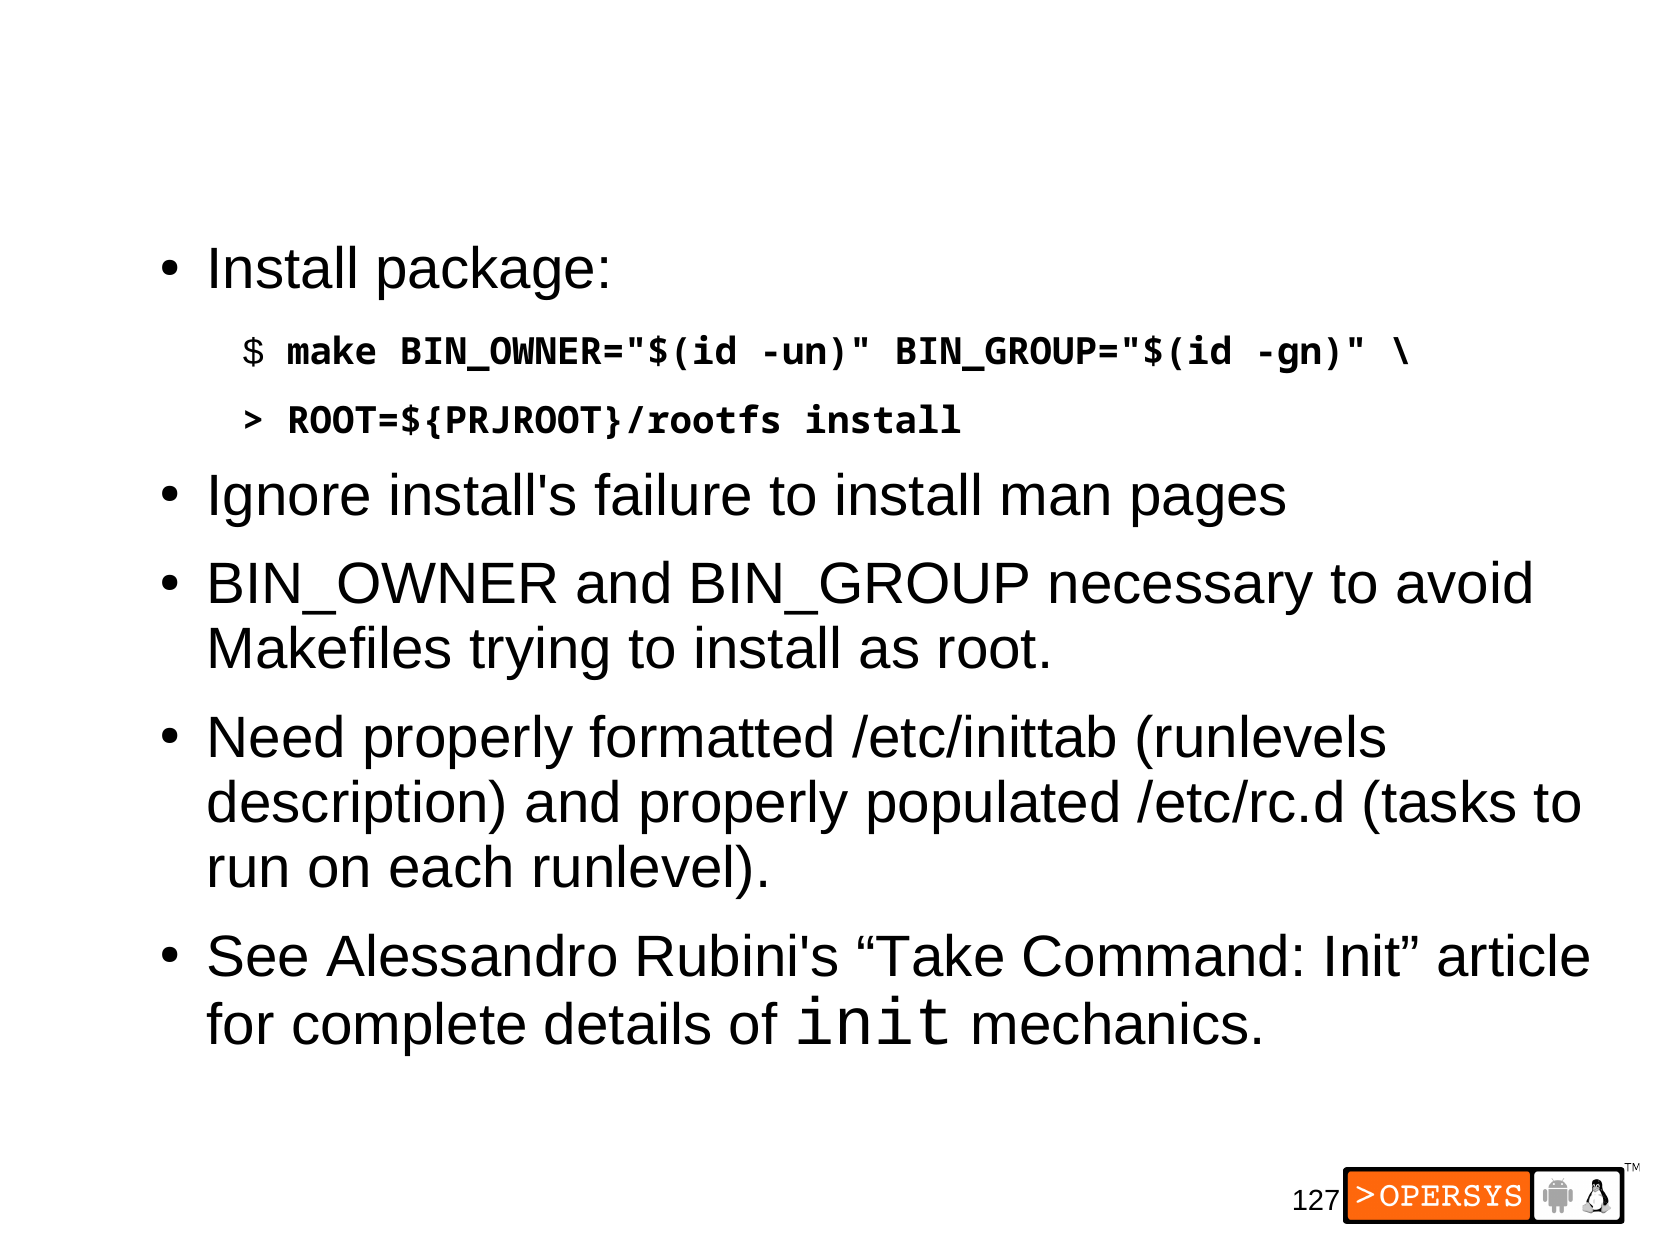

# Install package:
$ make BIN_OWNER="$(id -un)" BIN_GROUP="$(id -gn)" \
> ROOT=${PRJROOT}/rootfs install
Ignore install's failure to install man pages
BIN_OWNER and BIN_GROUP necessary to avoid Makefiles trying to install as root.
Need properly formatted /etc/inittab (runlevels description) and properly populated /etc/rc.d (tasks to run on each runlevel).
See Alessandro Rubini's “Take Command: Init” article for complete details of init mechanics.